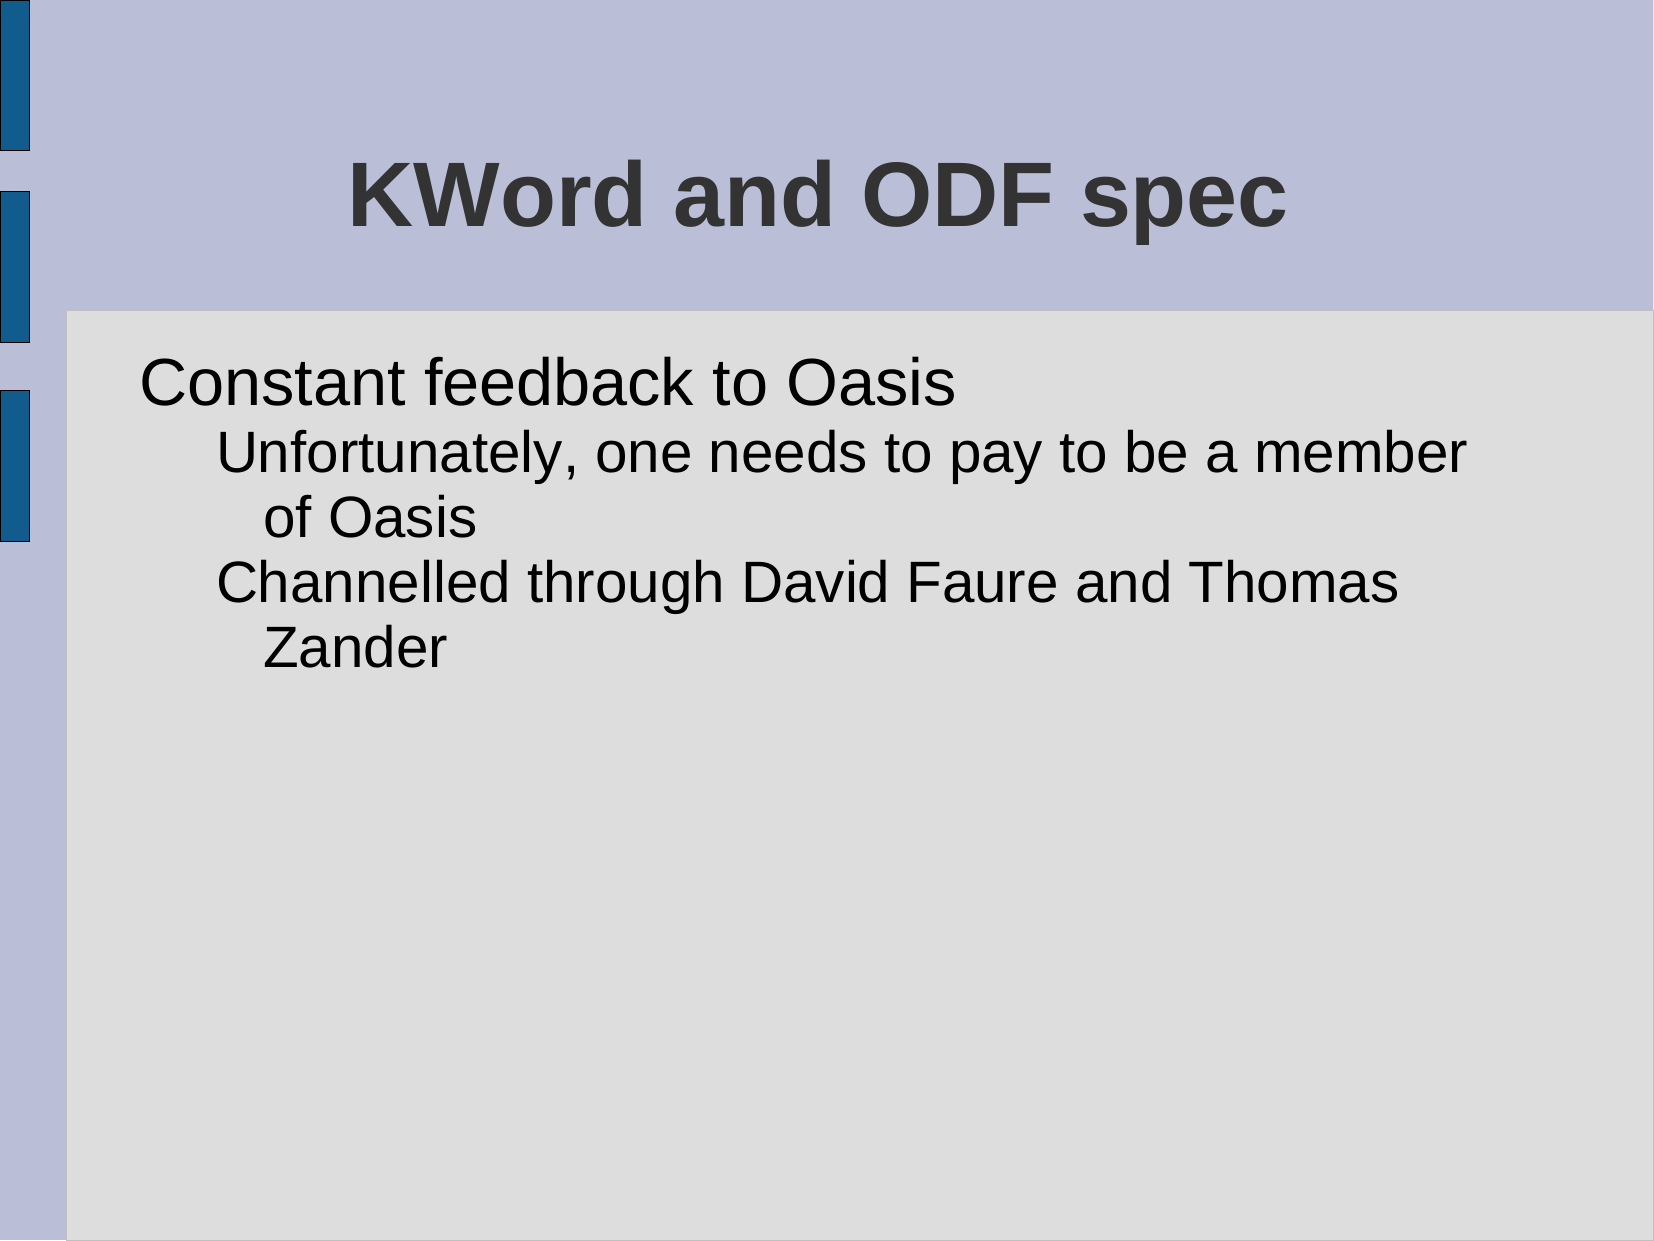

# KWord and ODF spec
Constant feedback to Oasis
Unfortunately, one needs to pay to be a member of Oasis
Channelled through David Faure and Thomas Zander